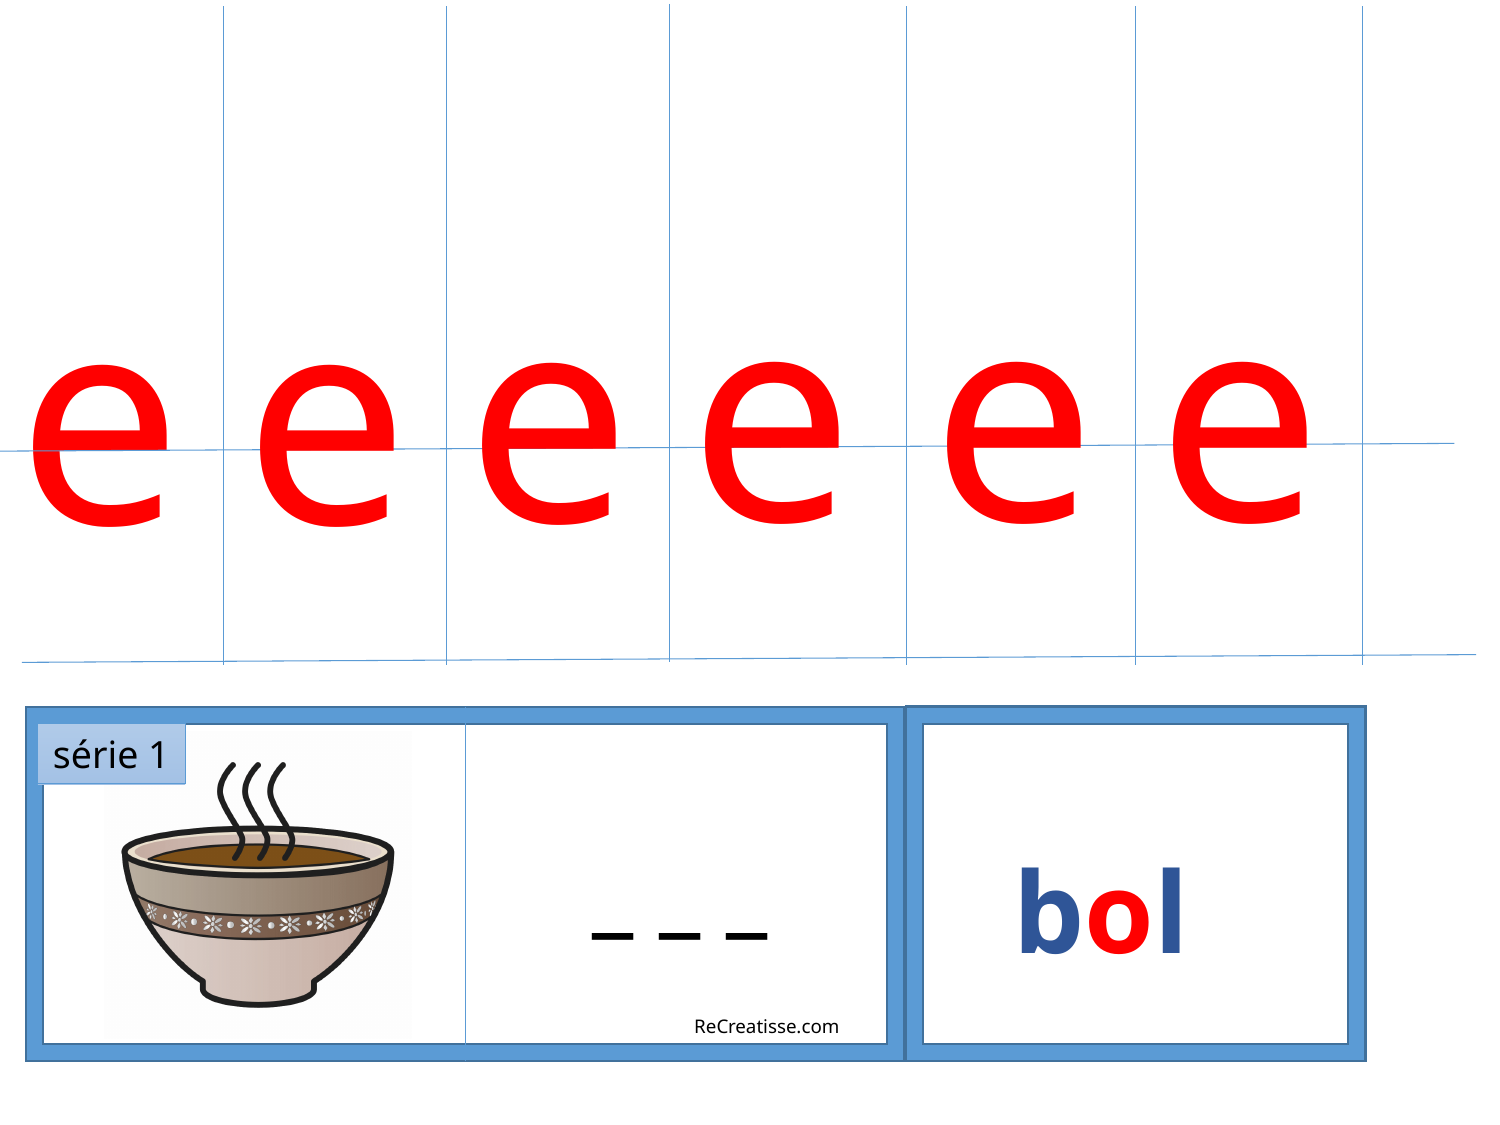

e
e
e
e
e
e
série 1
_ _ _
bol
ReCreatisse.com